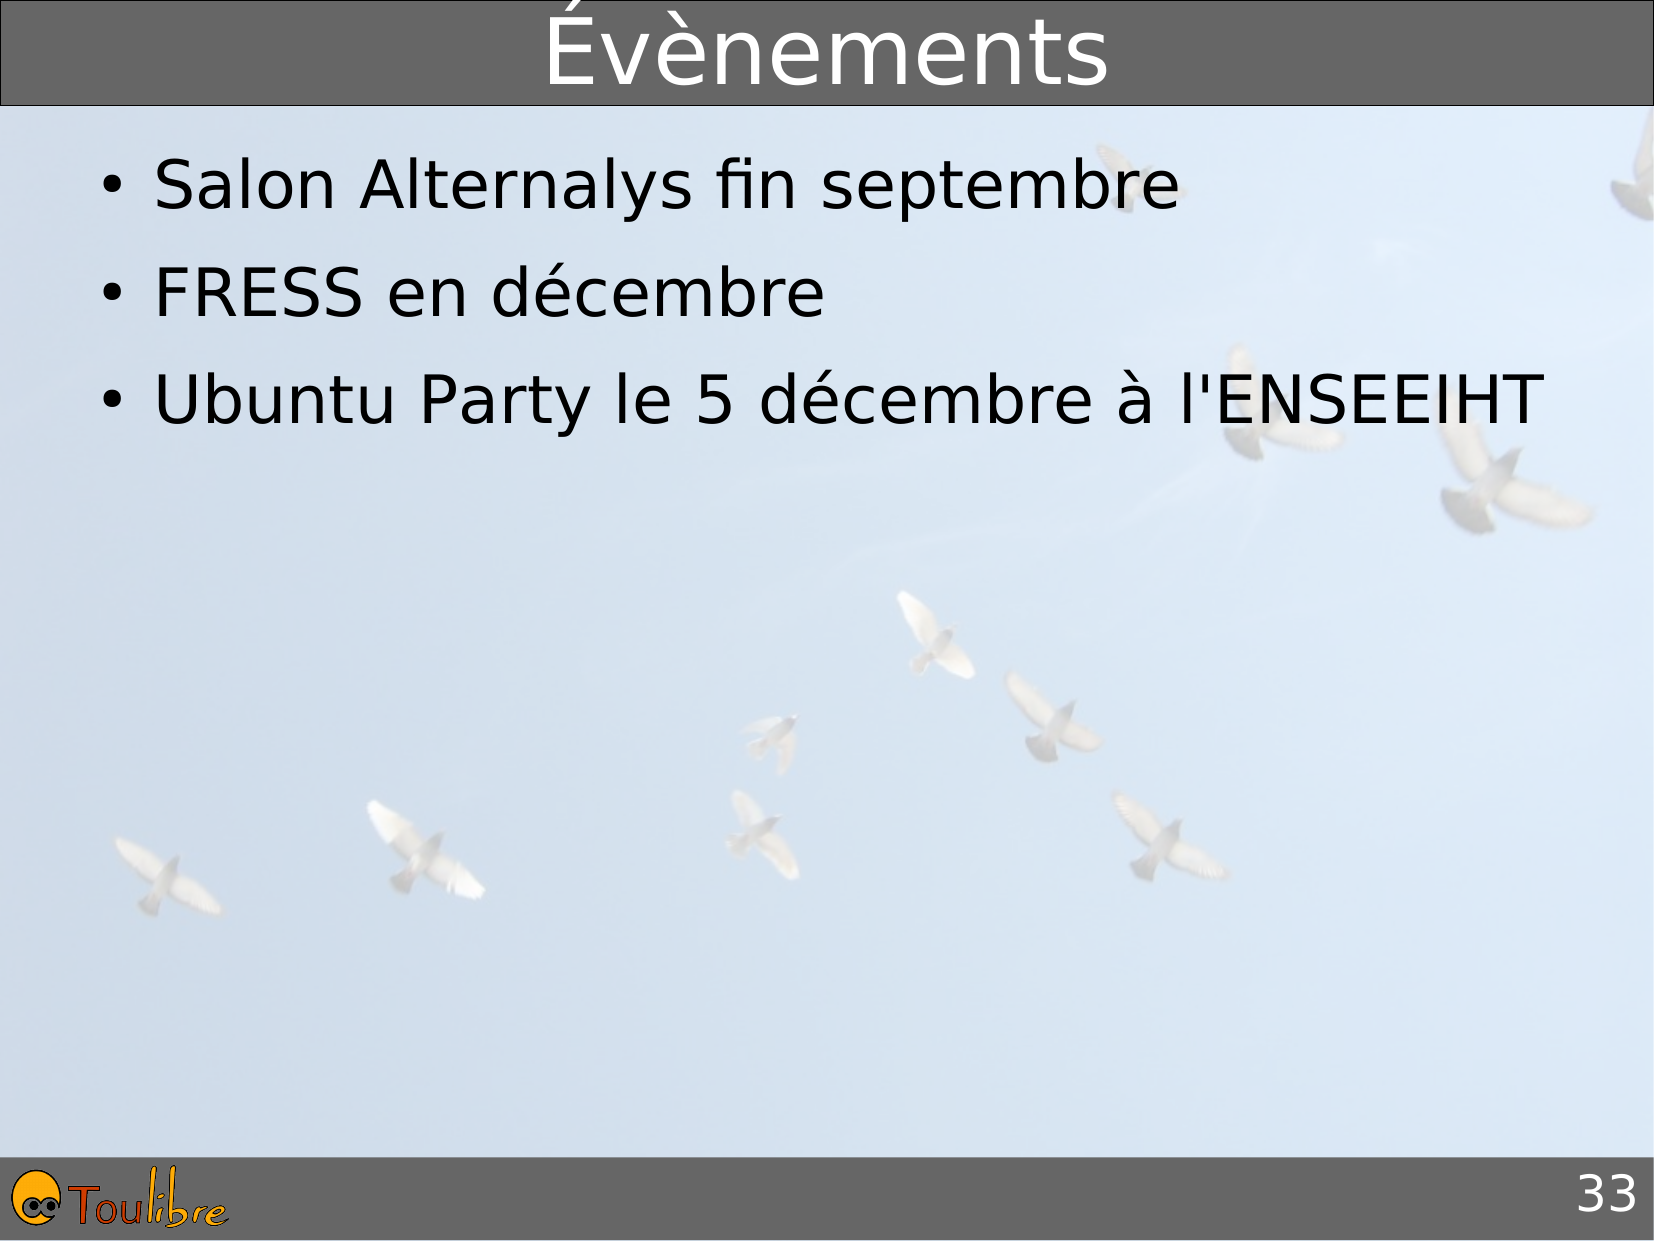

# Évènements
Salon Alternalys fin septembre
FRESS en décembre
Ubuntu Party le 5 décembre à l'ENSEEIHT